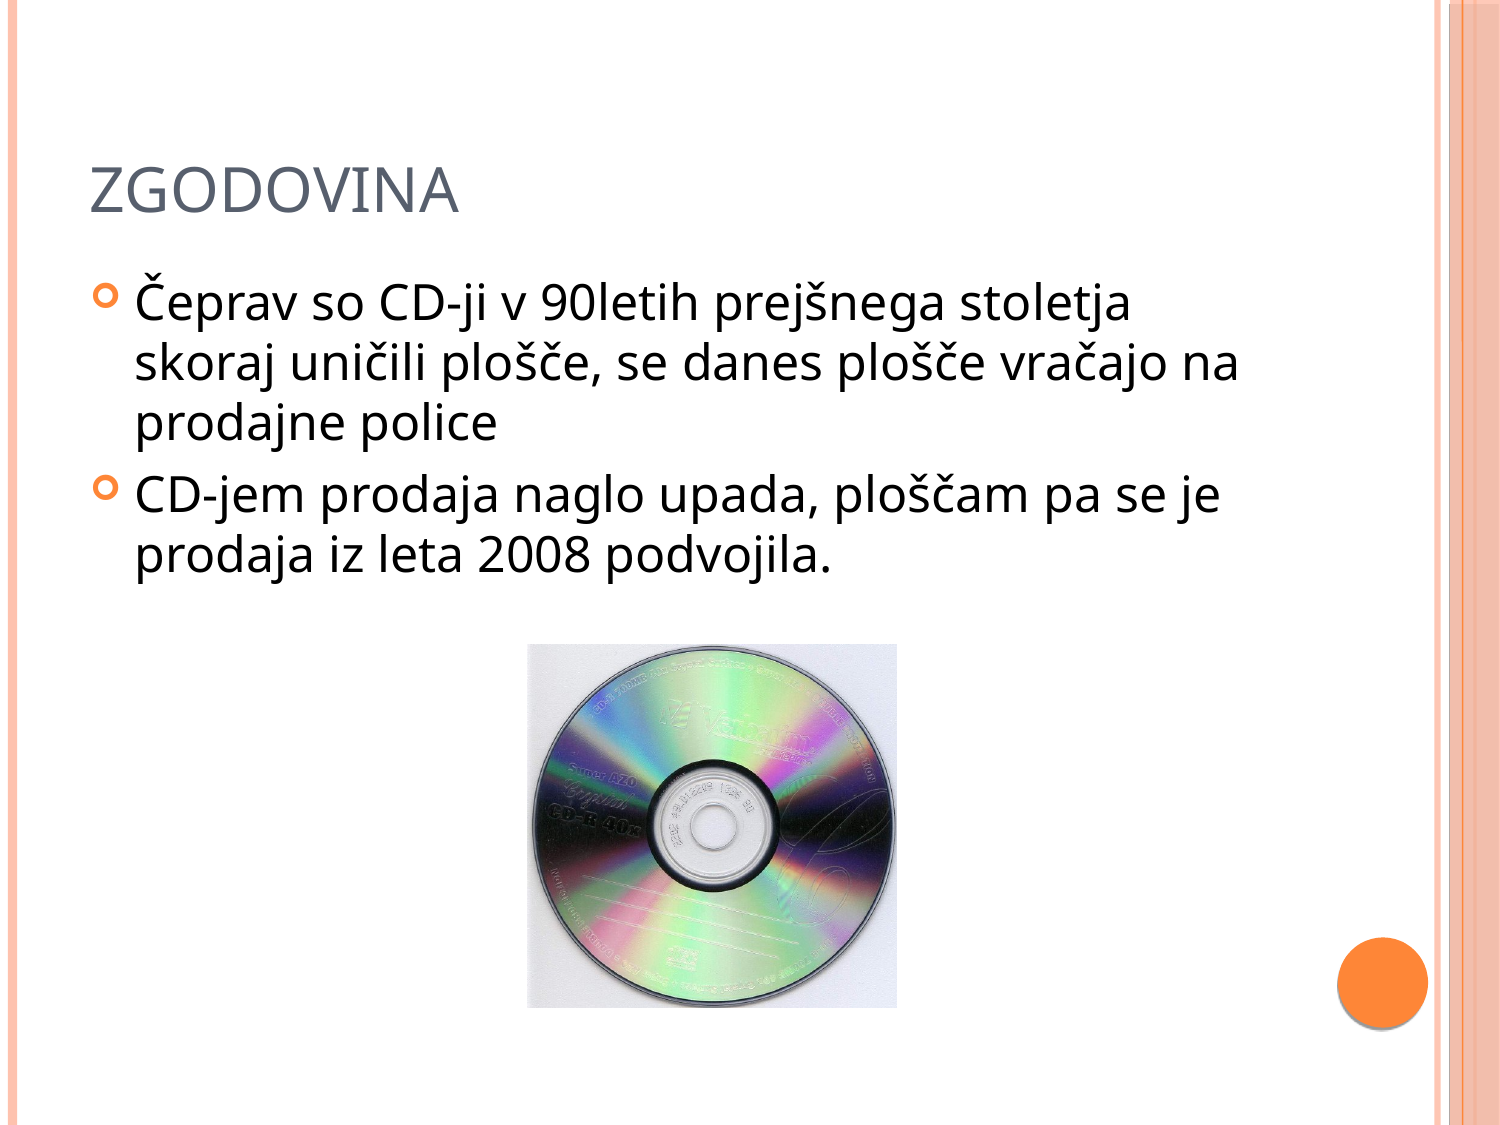

# Zgodovina
Čeprav so CD-ji v 90letih prejšnega stoletja skoraj uničili plošče, se danes plošče vračajo na prodajne police
CD-jem prodaja naglo upada, ploščam pa se je prodaja iz leta 2008 podvojila.